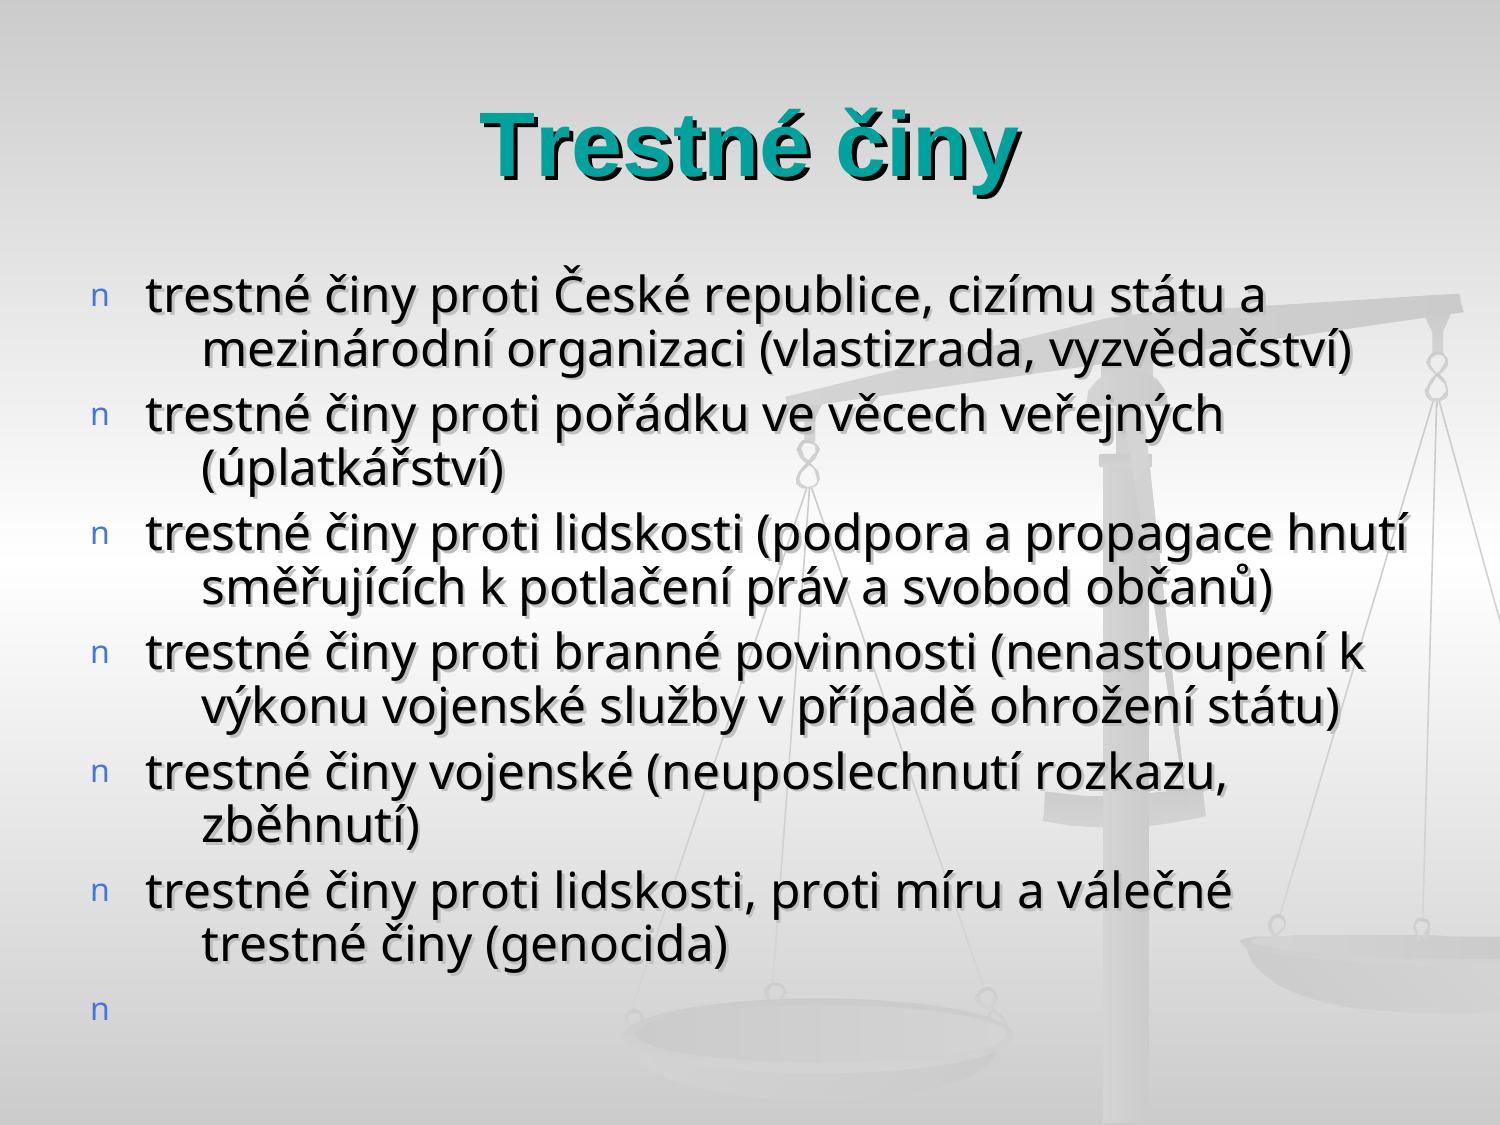

# Trestné činy
trestné činy proti České republice, cizímu státu a mezinárodní organizaci (vlastizrada, vyzvědačství)
trestné činy proti pořádku ve věcech veřejných (úplatkářství)
trestné činy proti lidskosti (podpora a propagace hnutí směřujících k potlačení práv a svobod občanů)
trestné činy proti branné povinnosti (nenastoupení k výkonu vojenské služby v případě ohrožení státu)
trestné činy vojenské (neuposlechnutí rozkazu, zběhnutí)
trestné činy proti lidskosti, proti míru a válečné trestné činy (genocida)